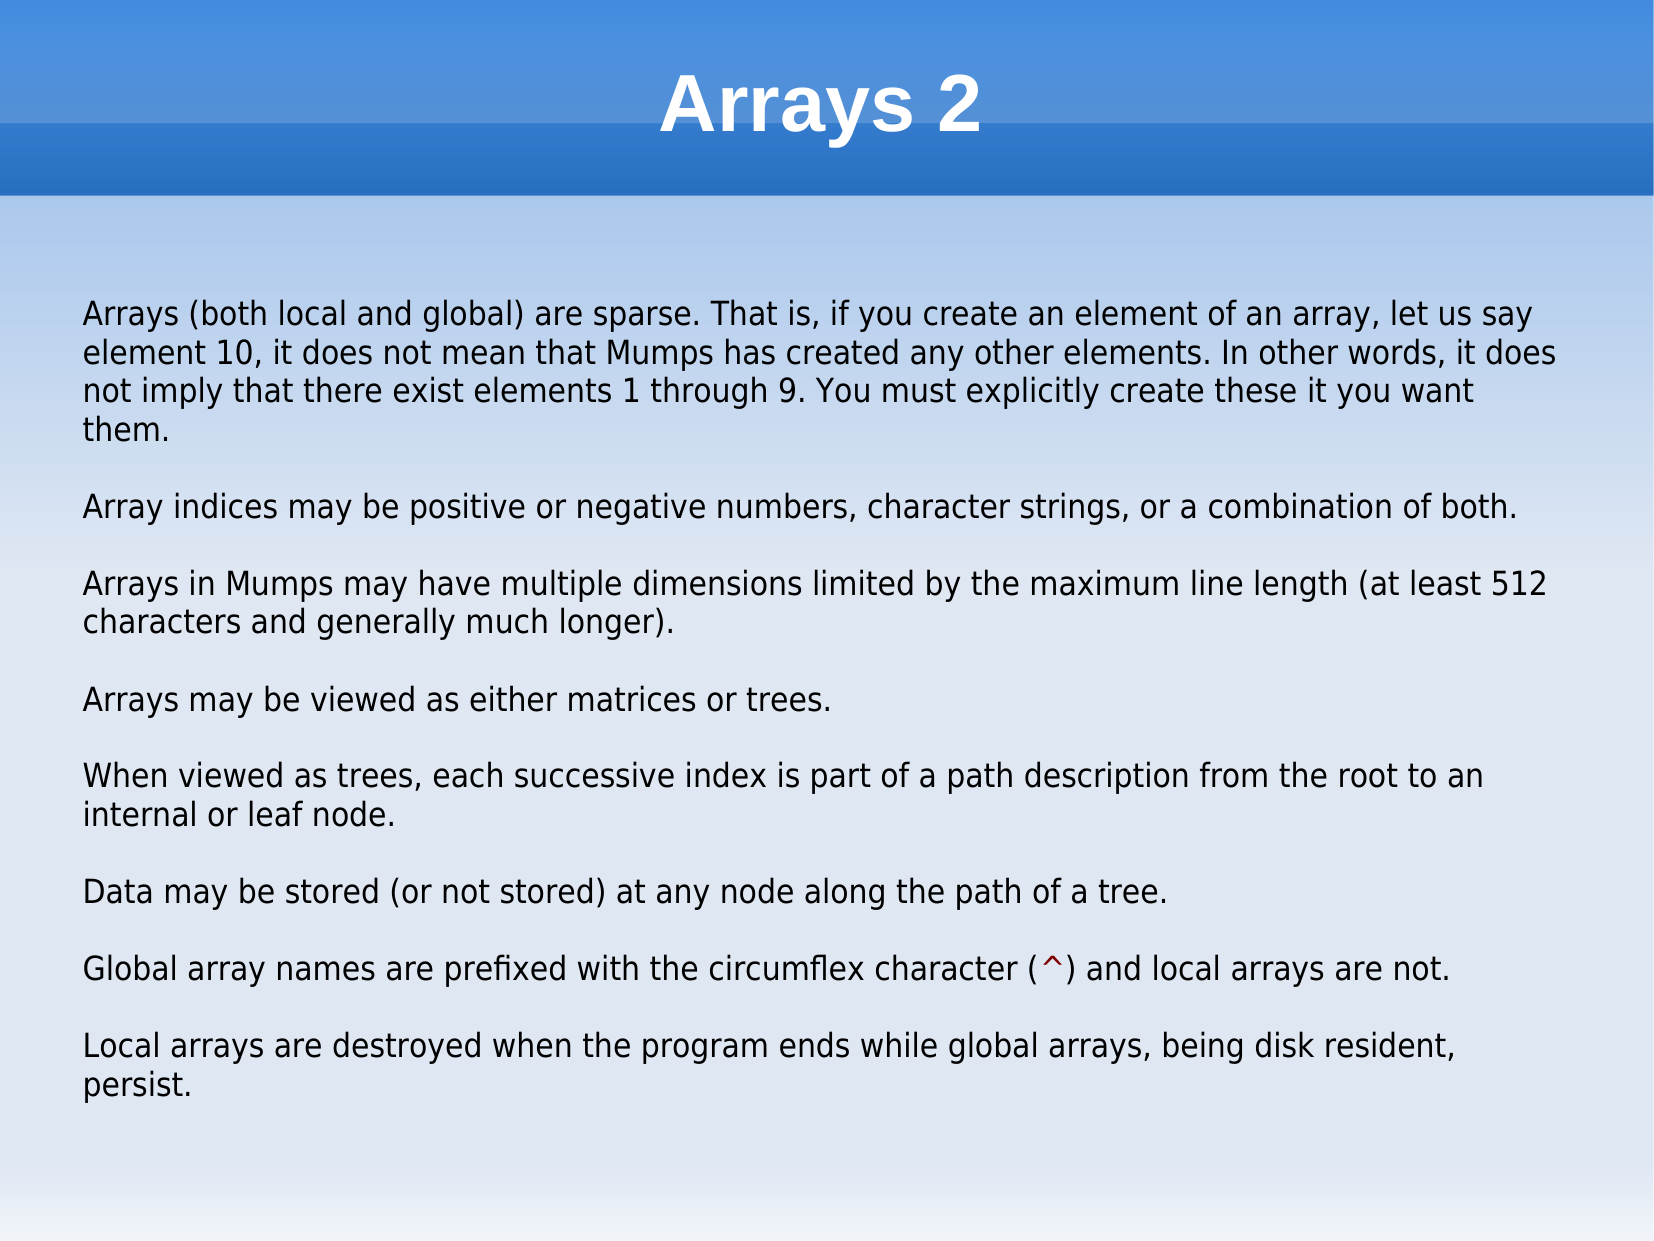

# Arrays 2
Arrays (both local and global) are sparse. That is, if you create an element of an array, let us say element 10, it does not mean that Mumps has created any other elements. In other words, it does not imply that there exist elements 1 through 9. You must explicitly create these it you want them.
Array indices may be positive or negative numbers, character strings, or a combination of both.
Arrays in Mumps may have multiple dimensions limited by the maximum line length (at least 512 characters and generally much longer).
Arrays may be viewed as either matrices or trees.
When viewed as trees, each successive index is part of a path description from the root to an internal or leaf node.
Data may be stored (or not stored) at any node along the path of a tree.
Global array names are prefixed with the circumflex character (^) and local arrays are not.
Local arrays are destroyed when the program ends while global arrays, being disk resident, persist.